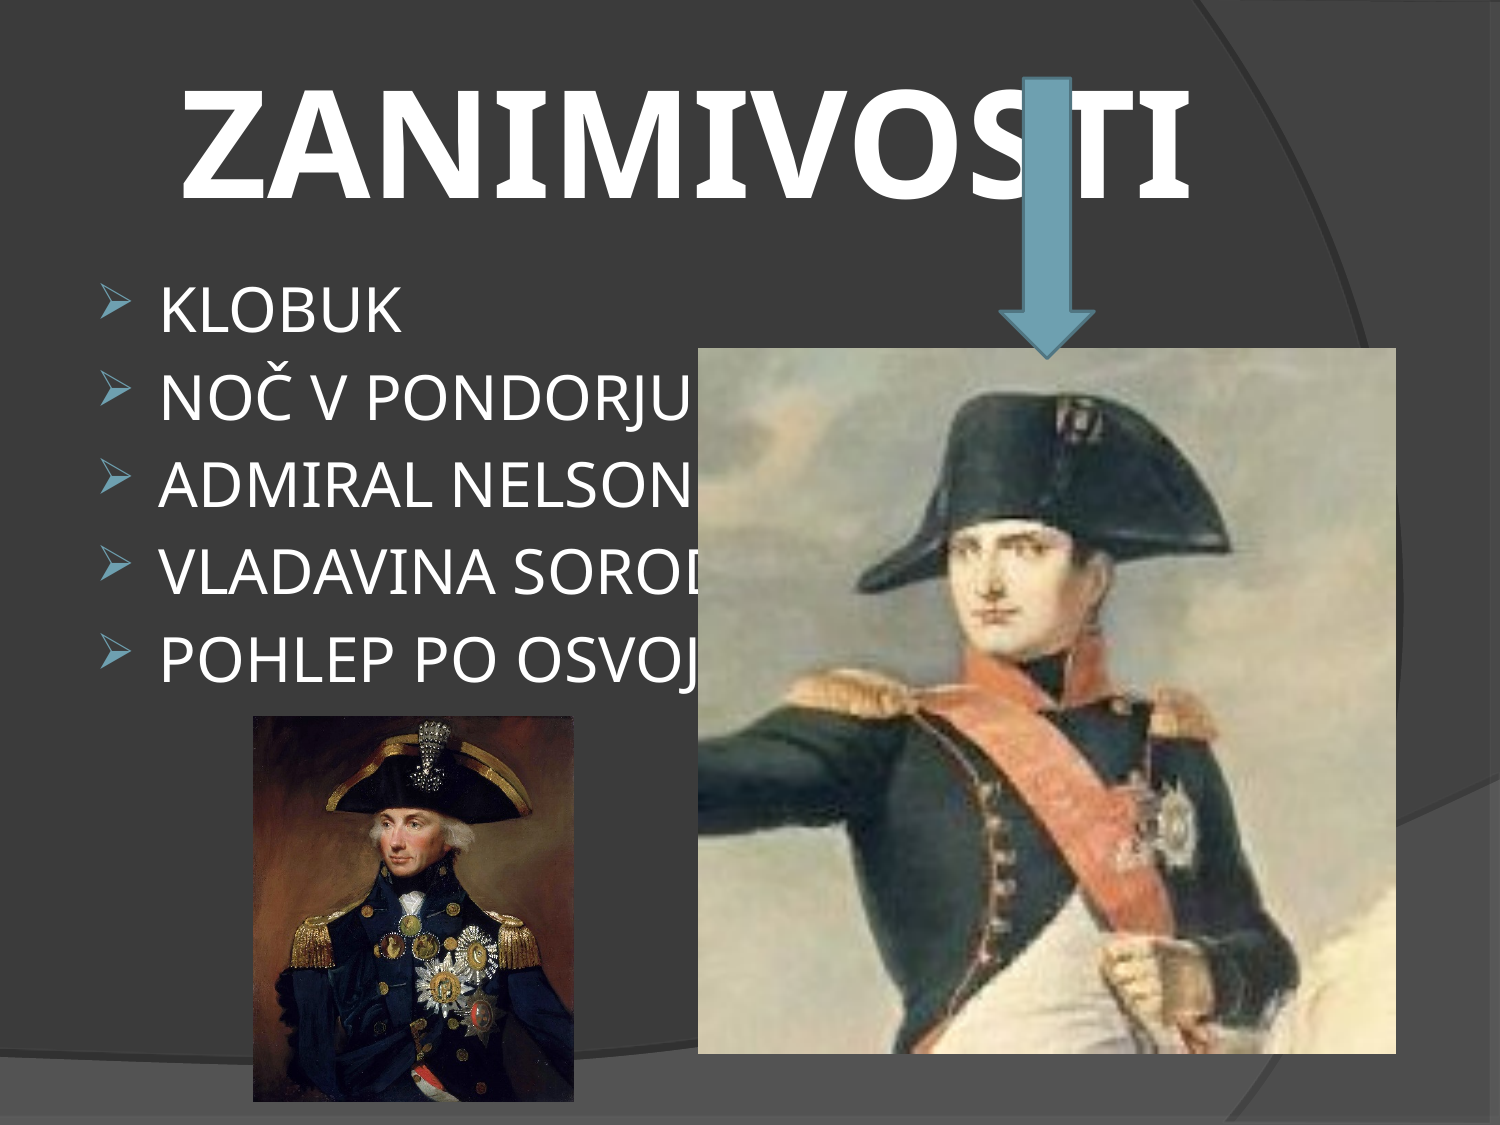

# ZANIMIVOSTI
KLOBUK
NOČ V PONDORJU
ADMIRAL NELSON
VLADAVINA SORODNIKOV
POHLEP PO OSVOJITVI